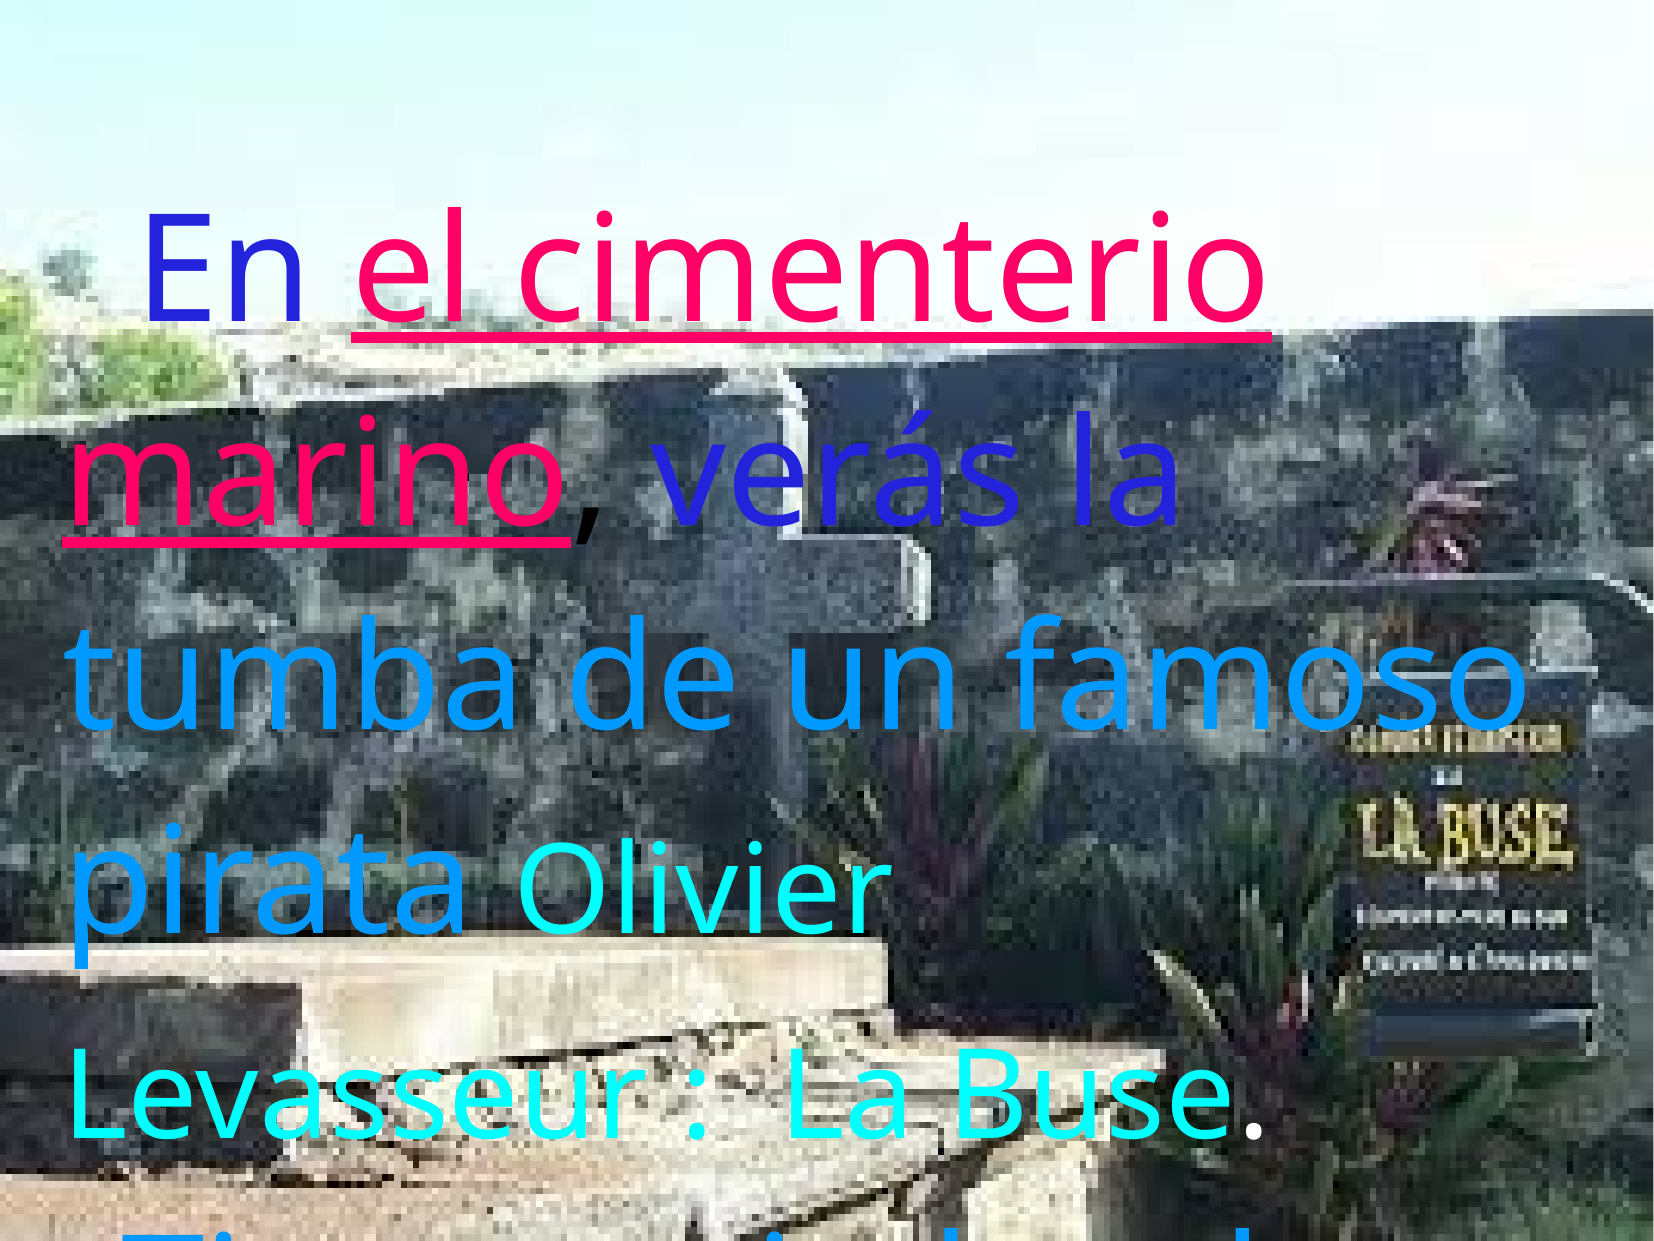

En el cimenterio marino, verás la tumba de un famoso pirata Olivier Levasseur : La Buse. ¿Tienes miedo a los fantasmas ? Entonces, ¡No hagas ruido !